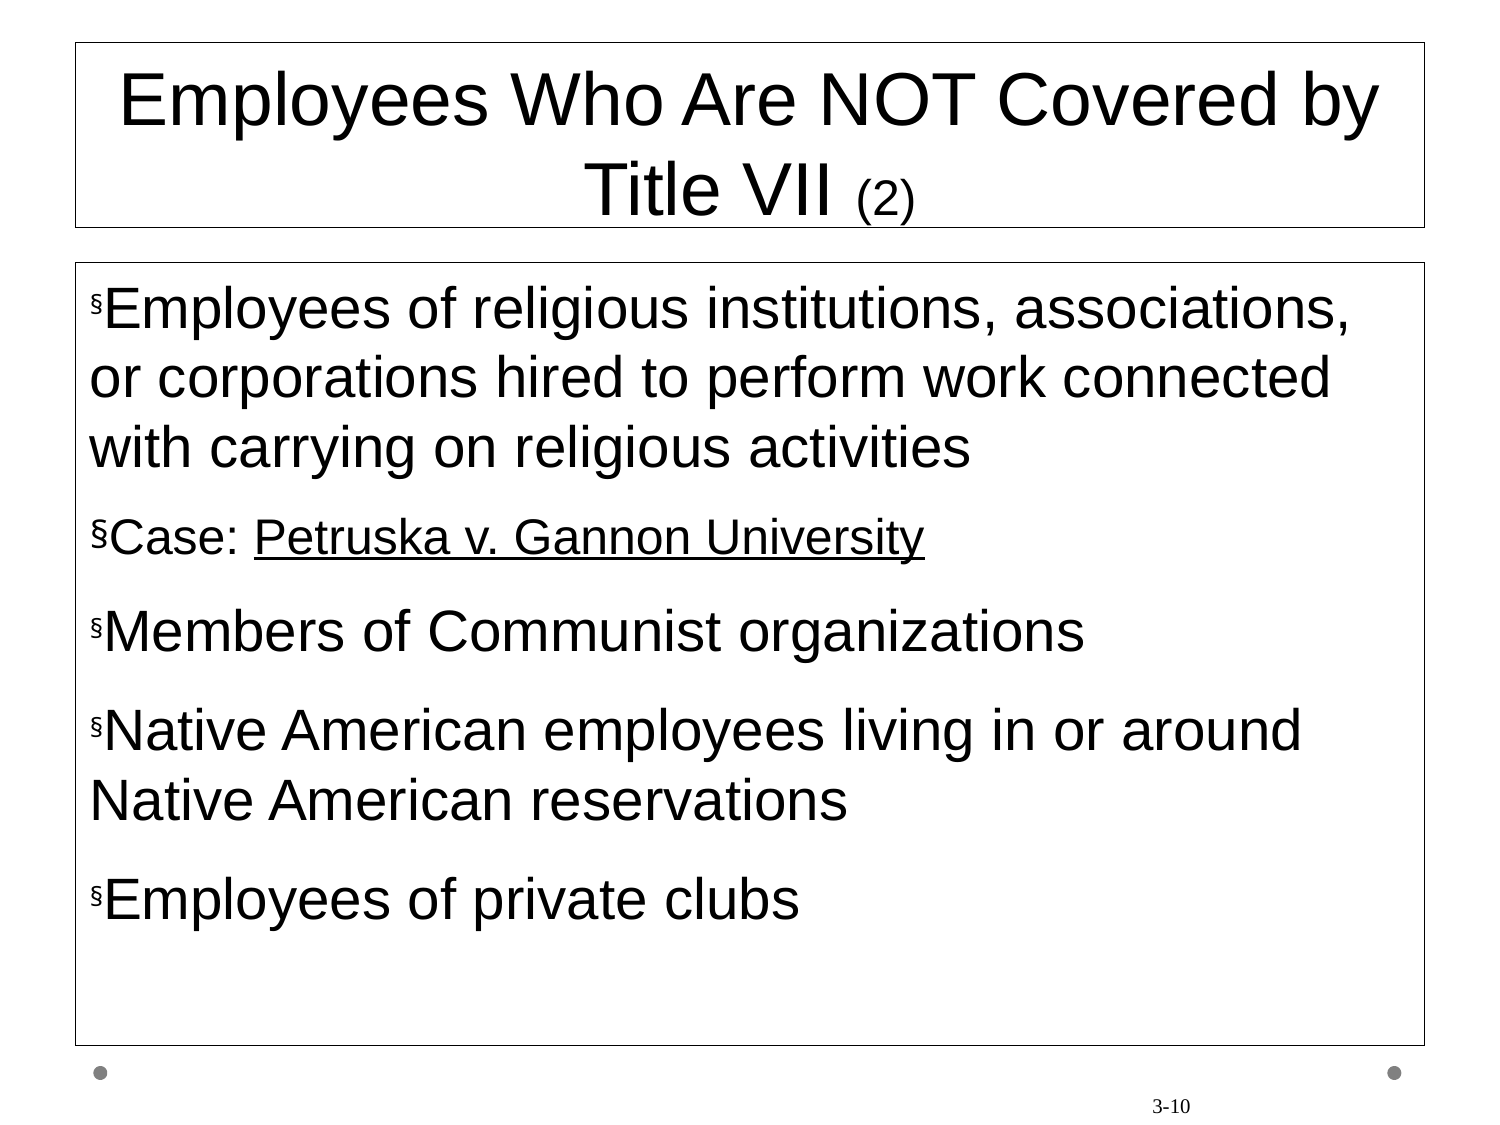

# Employees Who Are NOT Covered by Title VII (2)
Employees of religious institutions, associations, or corporations hired to perform work connected with carrying on religious activities
Case: Petruska v. Gannon University
Members of Communist organizations
Native American employees living in or around Native American reservations
Employees of private clubs